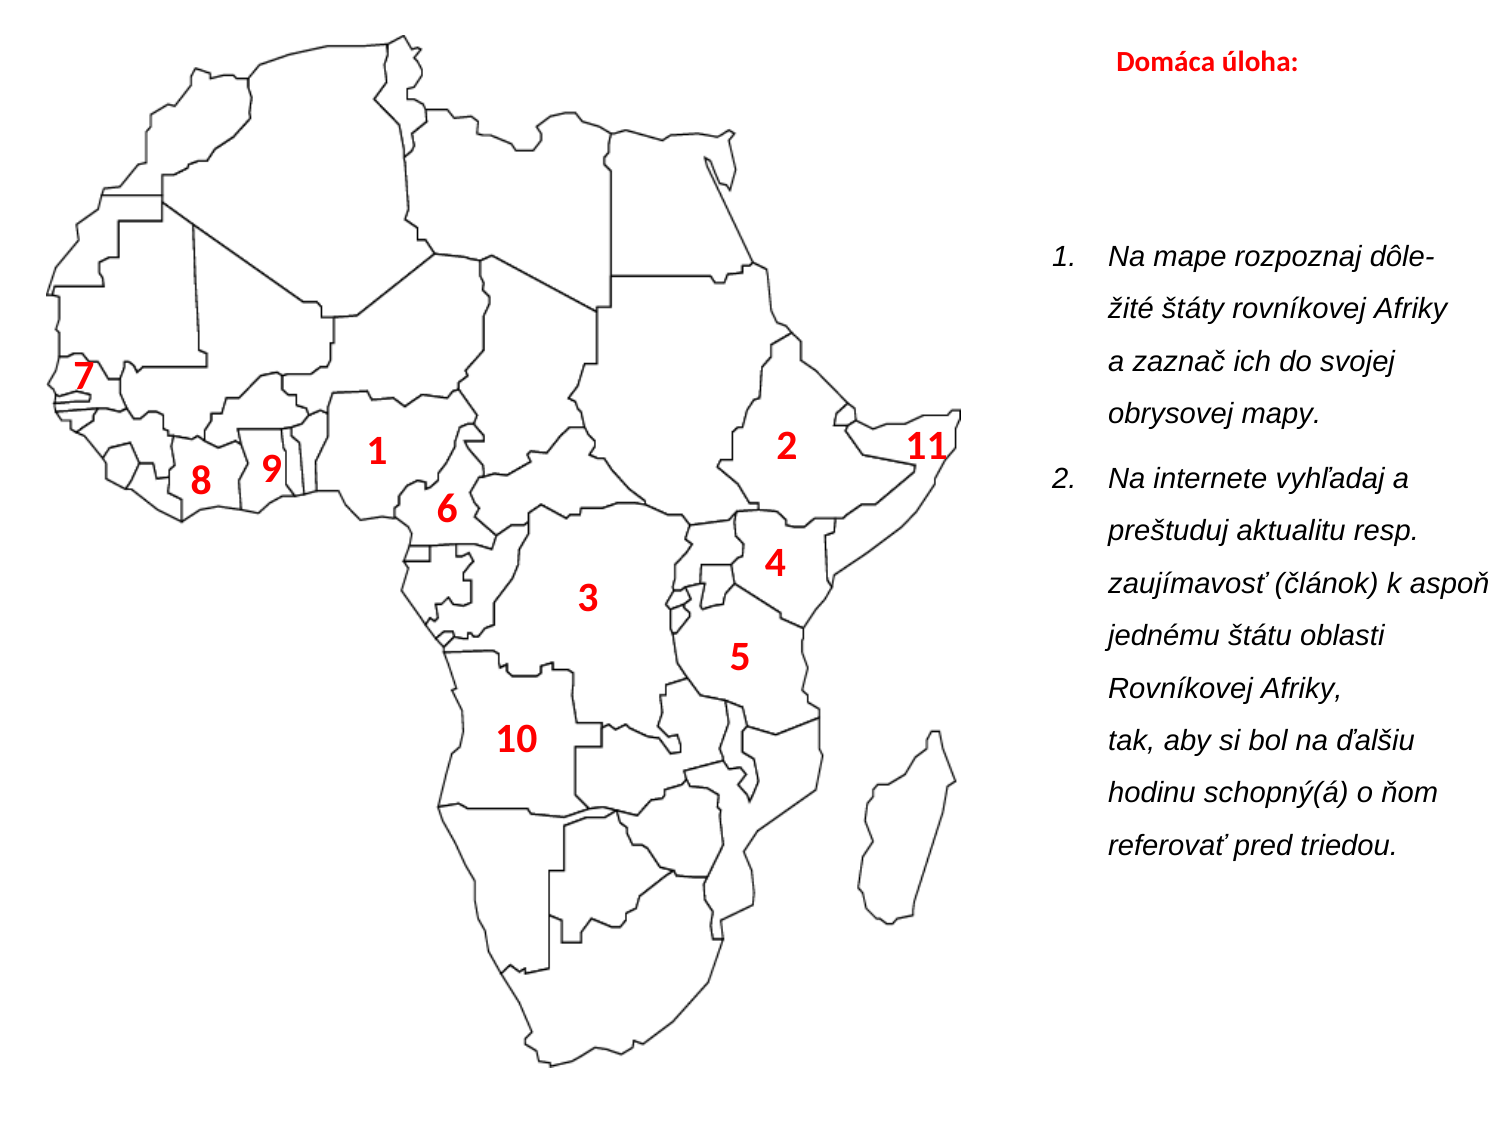

Domáca úloha:
Na mape rozpoznaj dôle-
žité štáty rovníkovej Afriky
a zaznač ich do svojej
obrysovej mapy.
Na internete vyhľadaj a preštuduj aktualitu resp. zaujímavosť (článok) k aspoň jednému štátu oblasti Rovníkovej Afriky,
tak, aby si bol na ďalšiu hodinu schopný(á) o ňom referovať pred triedou.
7
2
11
1
9
8
6
4
3
5
10